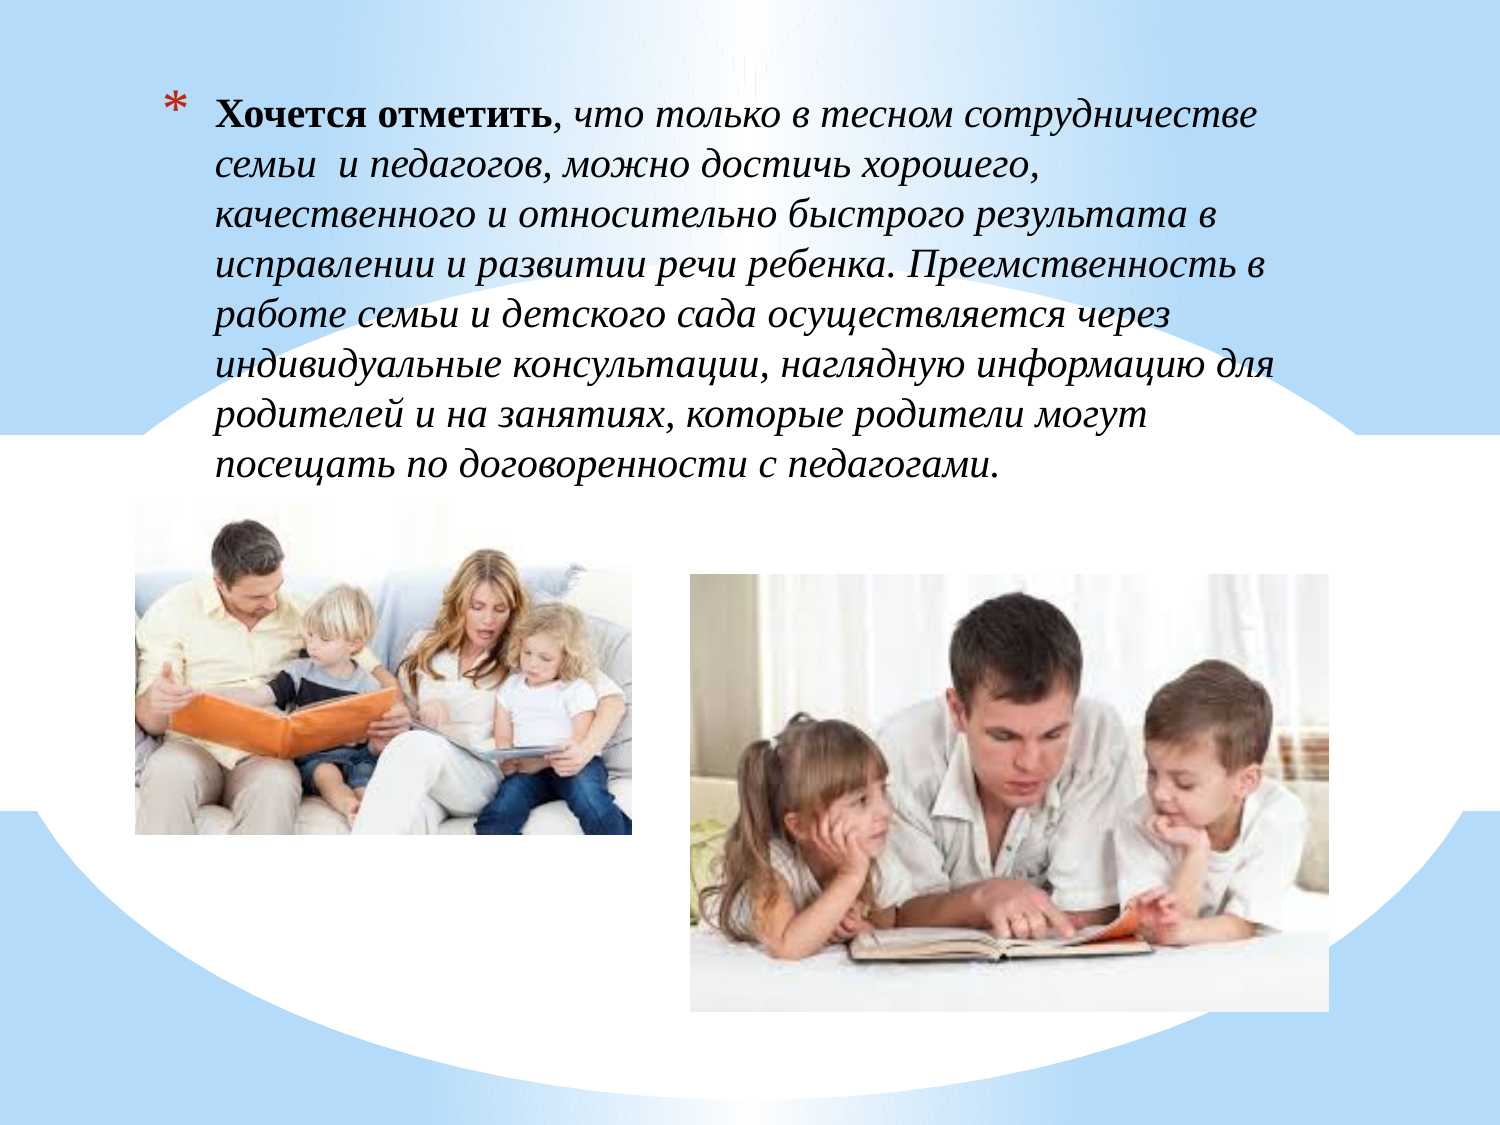

# Хочется отметить, что только в тесном сотрудничестве семьи  и педагогов, можно достичь хорошего, качественного и относительно быстрого результата в исправлении и развитии речи ребенка. Преемственность в работе семьи и детского сада осуществляется через индивидуальные консультации, наглядную информацию для родителей и на занятиях, которые родители могут посещать по договоренности с педагогами.